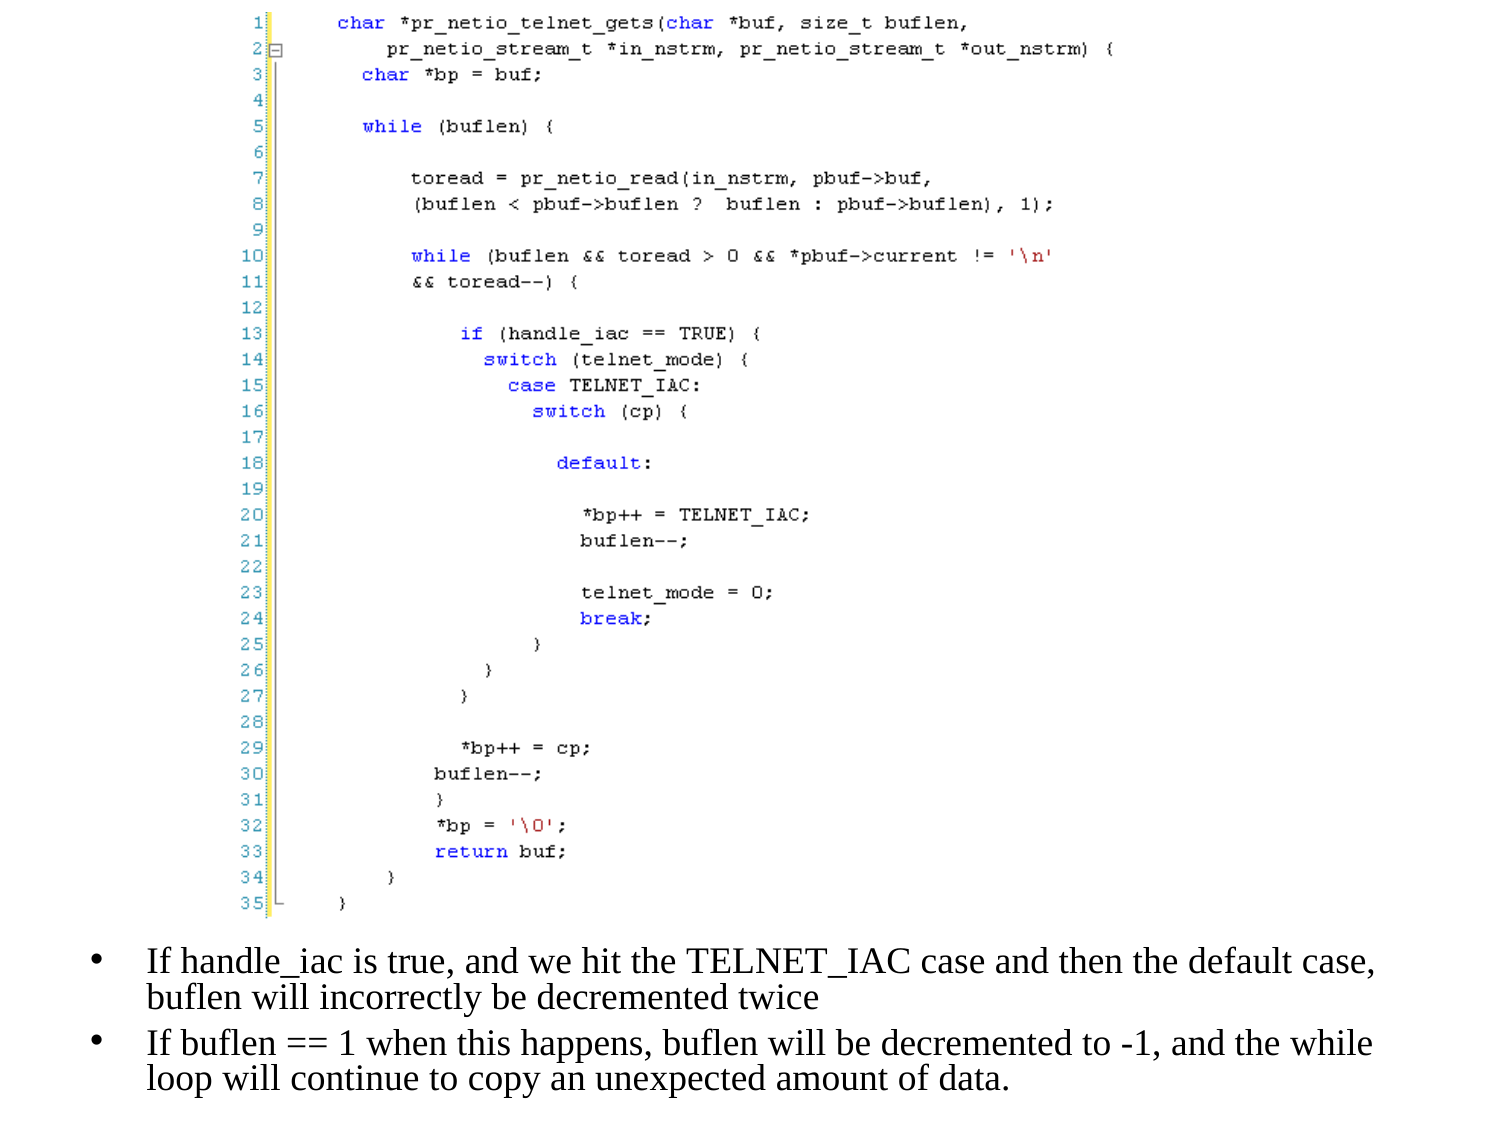

# If handle_iac is true, and we hit the TELNET_IAC case and then the default case, buflen will incorrectly be decremented twice
If buflen == 1 when this happens, buflen will be decremented to -1, and the while loop will continue to copy an unexpected amount of data.